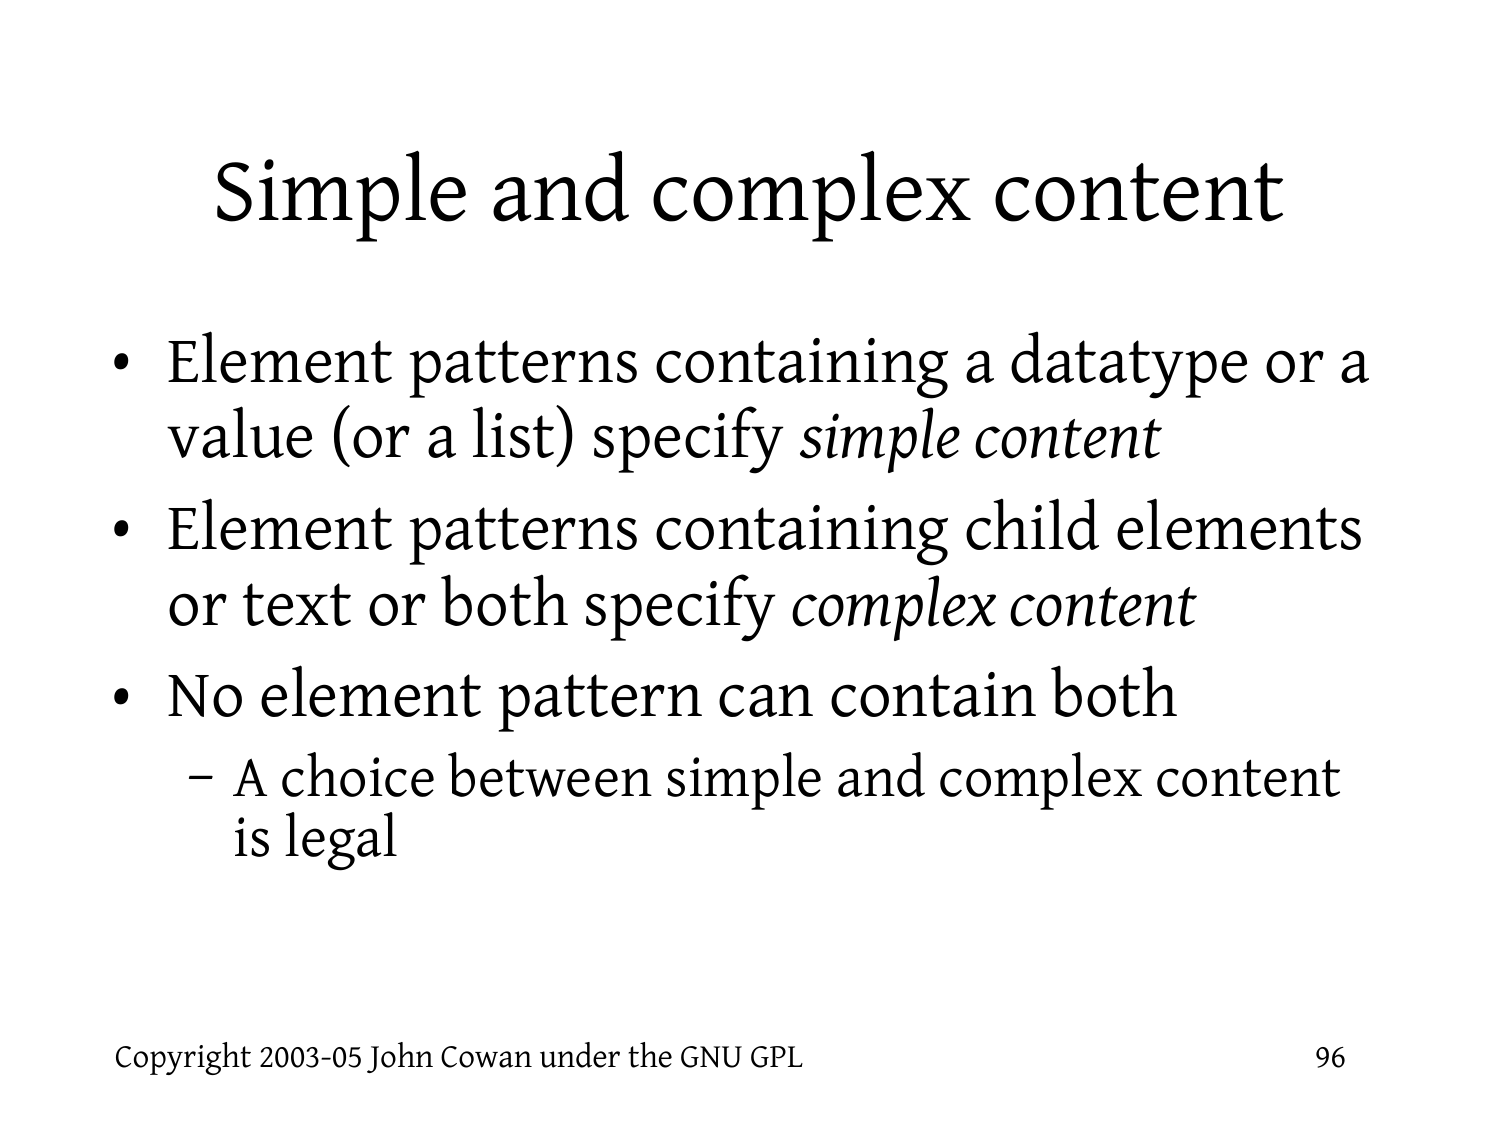

# Simple and complex content
Element patterns containing a datatype or a value (or a list) specify simple content
Element patterns containing child elements or text or both specify complex content
No element pattern can contain both
A choice between simple and complex content is legal